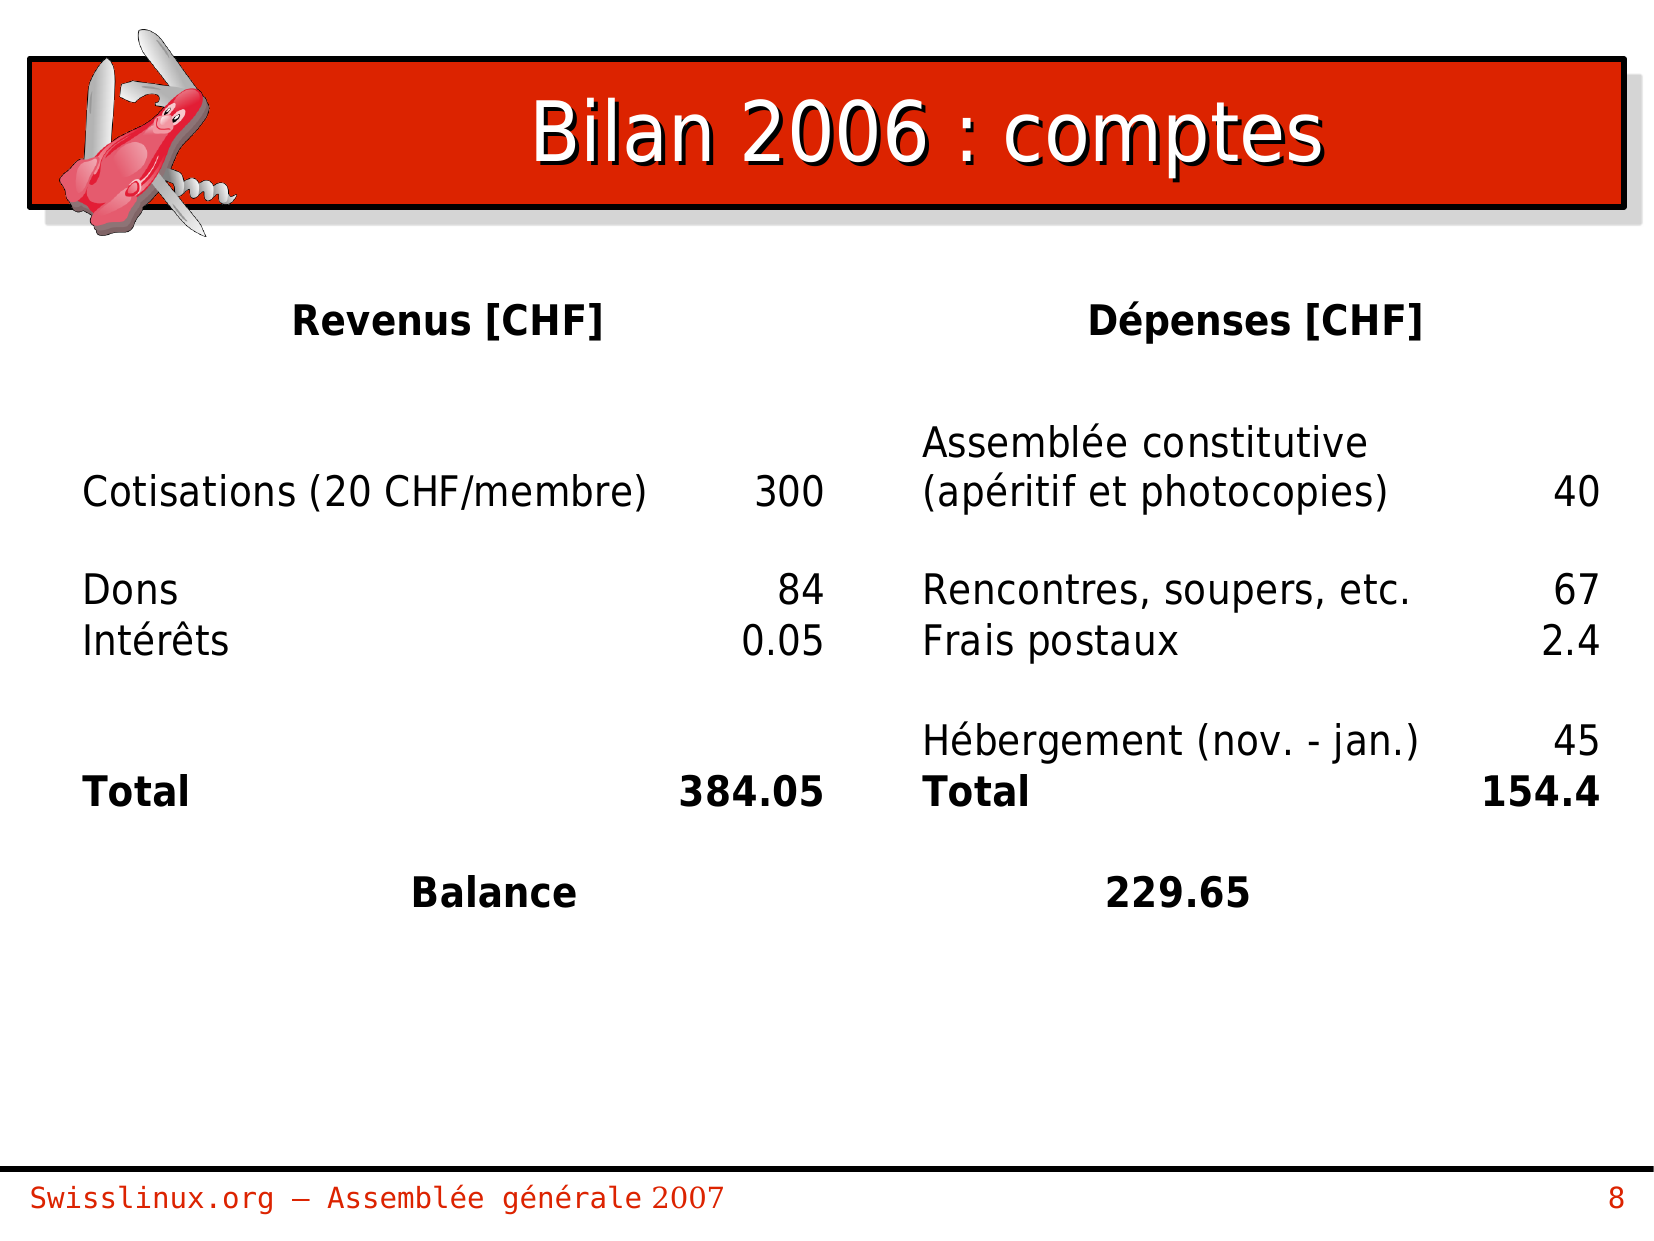

# Bilan 2006 : comptes
26 Janvier 2007
8